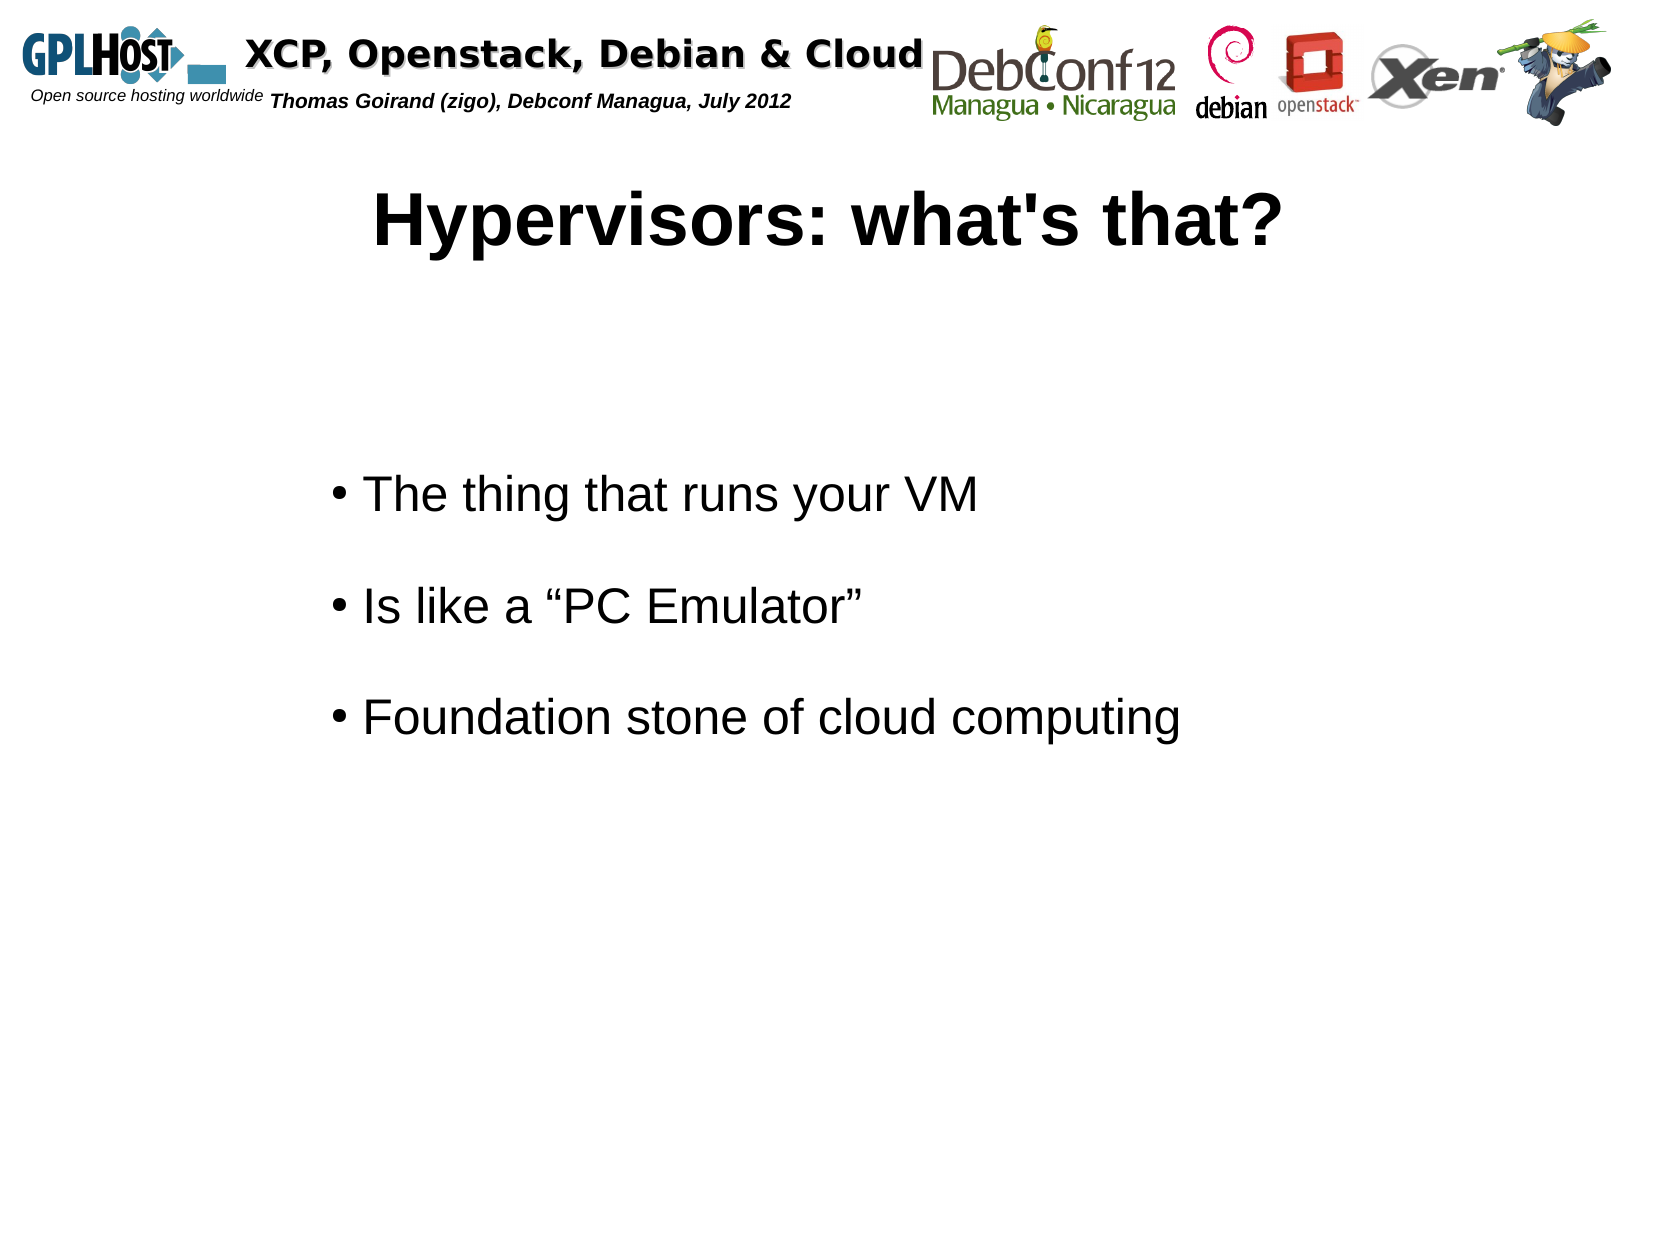

Hypervisors: what's that?
 The thing that runs your VM
 Is like a “PC Emulator”
 Foundation stone of cloud computing